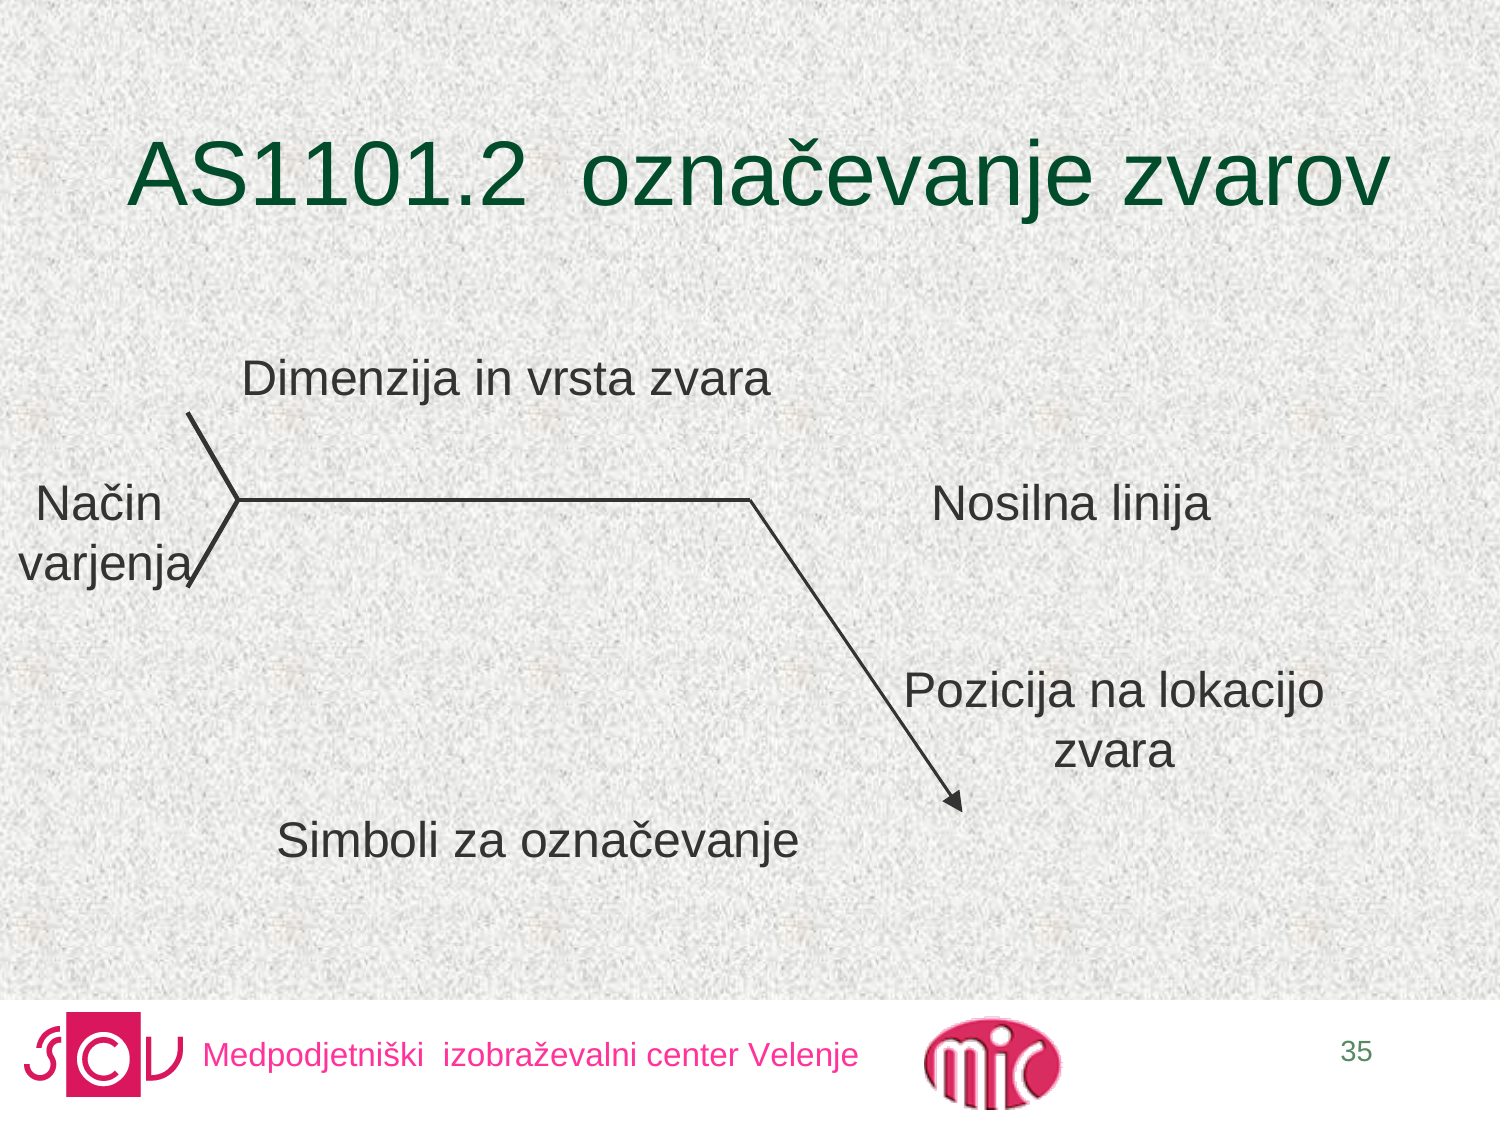

# AS1101.2 označevanje zvarov
Dimenzija in vrsta zvara
Način
varjenja
Nosilna linija
Pozicija na lokacijo zvara
Simboli za označevanje